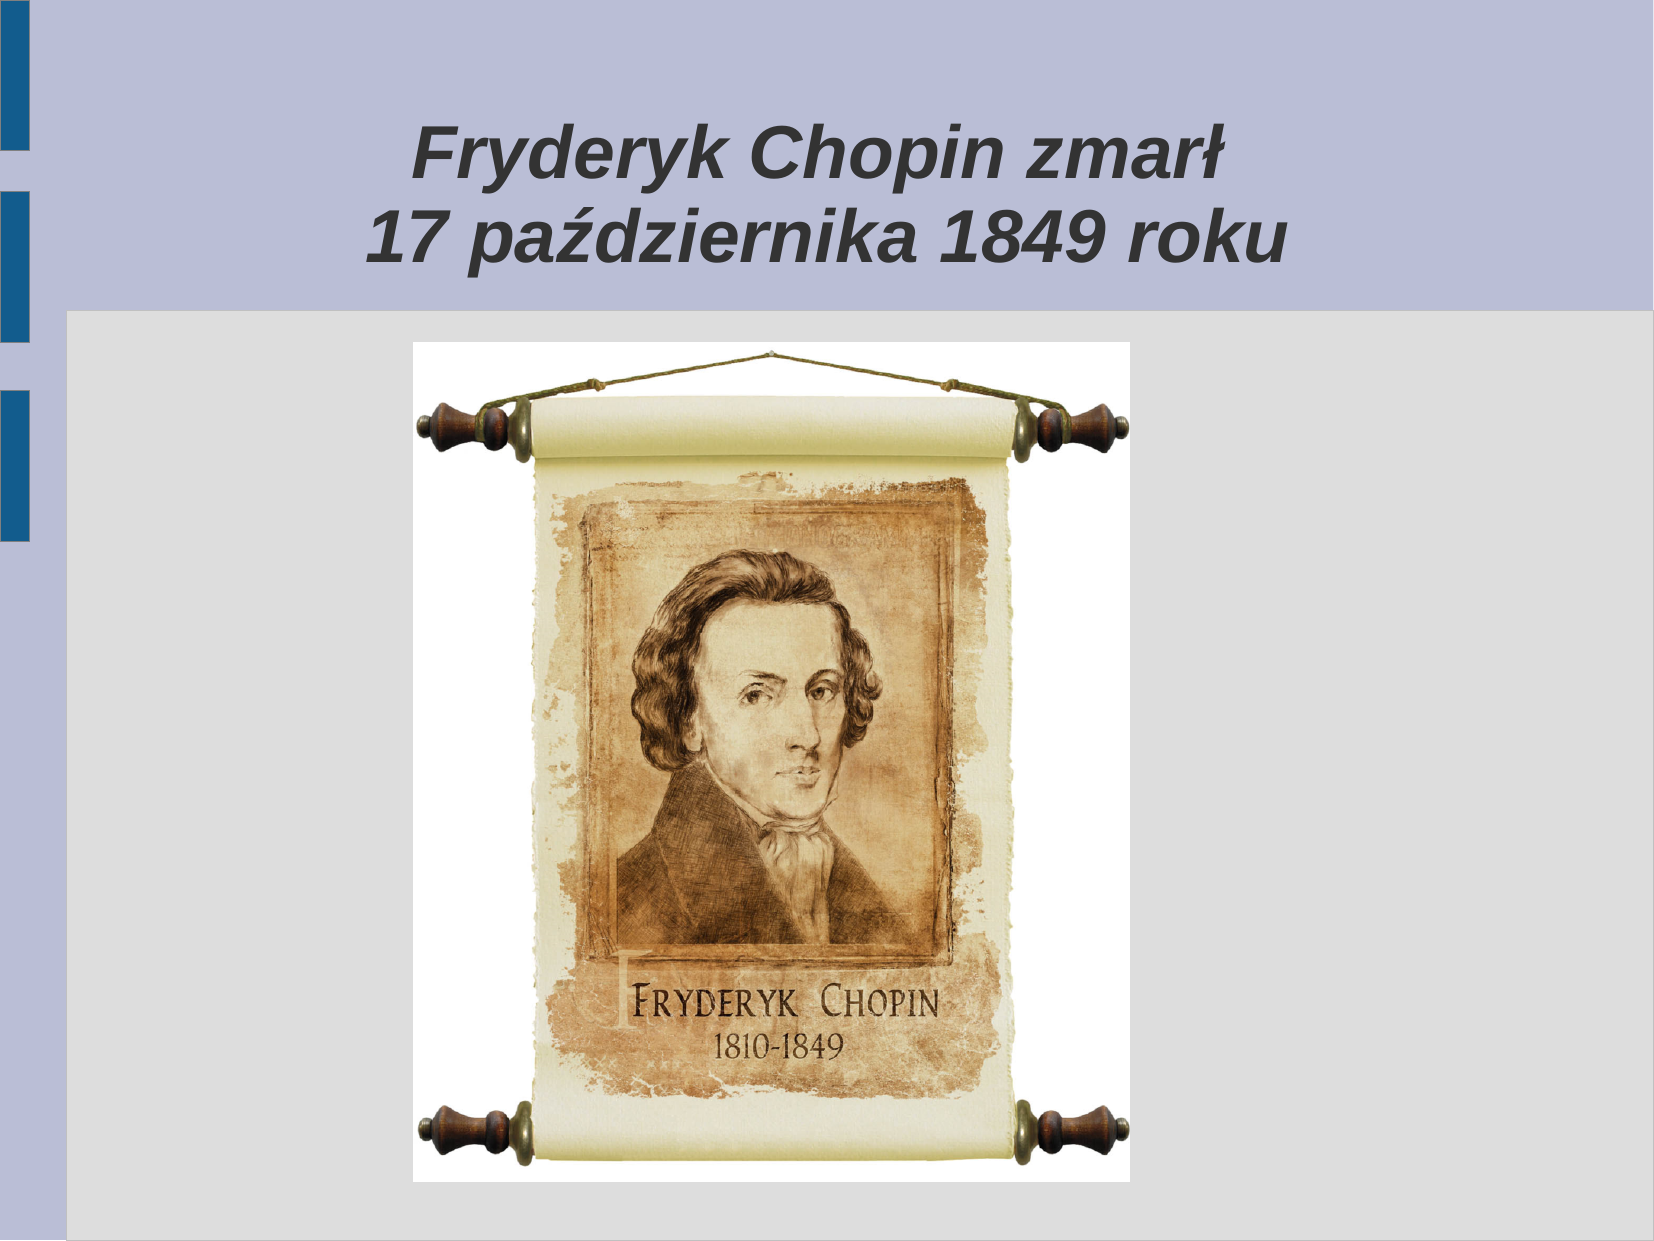

# Fryderyk Chopin zmarł 17 października 1849 roku